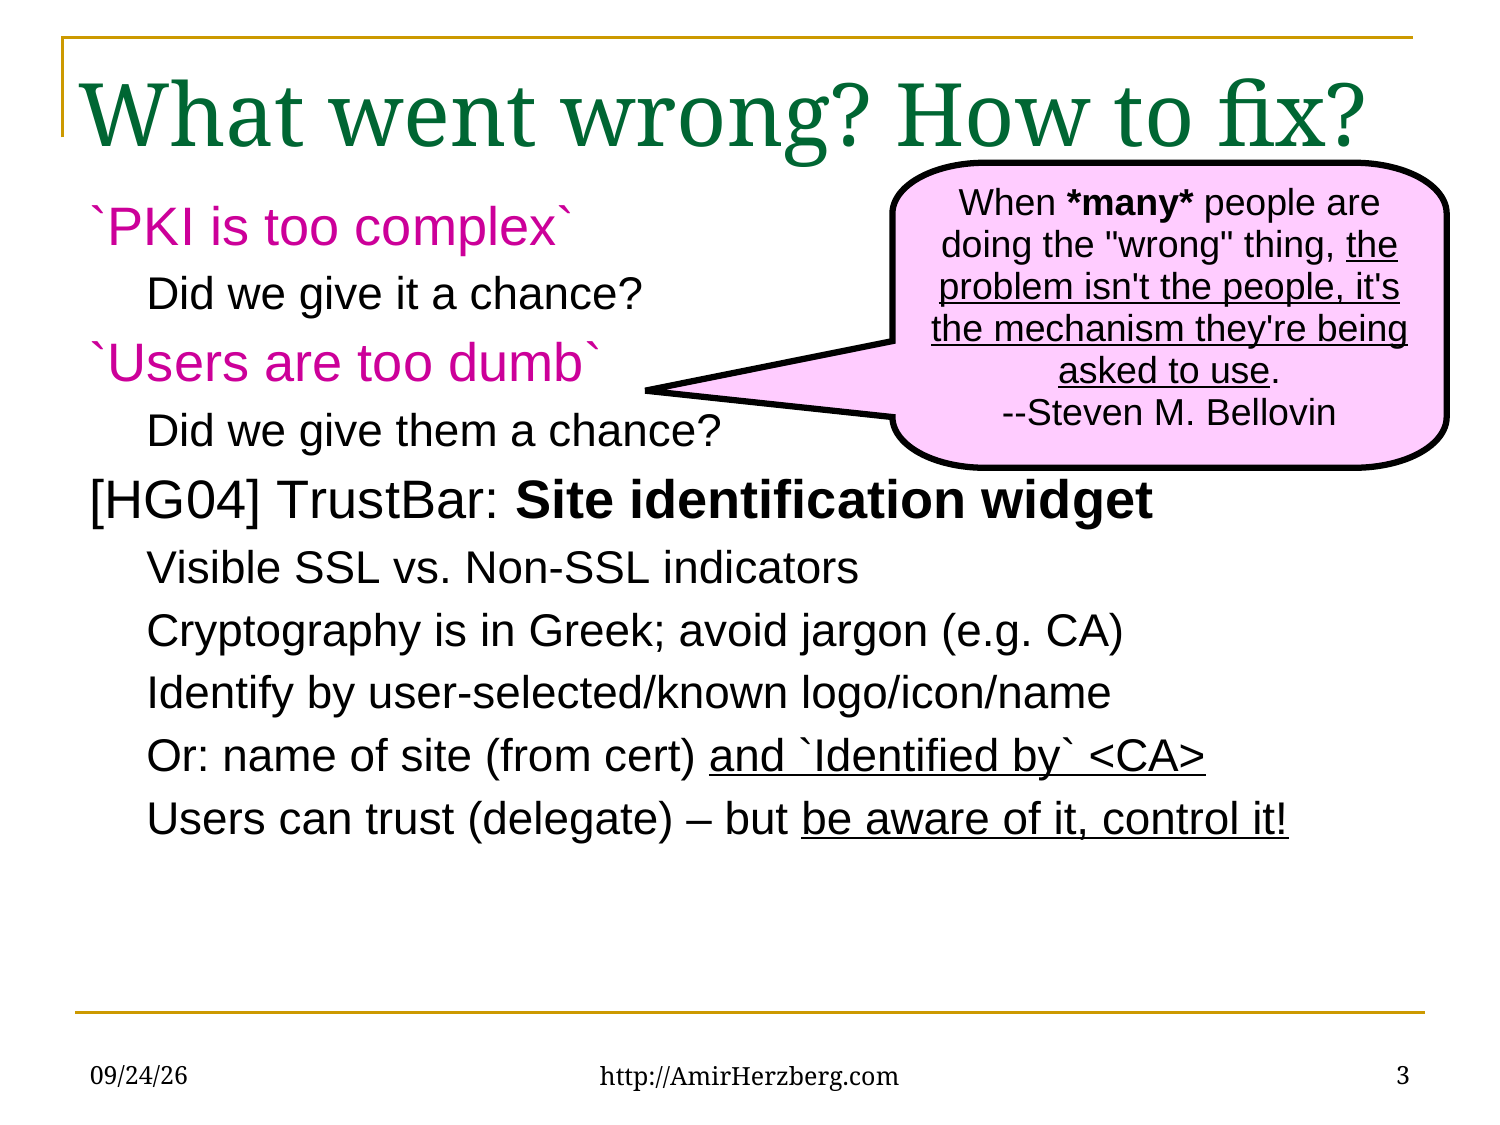

# What went wrong? How to fix?
When *many* people are doing the "wrong" thing, the problem isn't the people, it's the mechanism they're being asked to use.
 --Steven M. Bellovin
`PKI is too complex`
Did we give it a chance?
`Users are too dumb`
Did we give them a chance?
[HG04] TrustBar: Site identification widget
Visible SSL vs. Non-SSL indicators
Cryptography is in Greek; avoid jargon (e.g. CA)
Identify by user-selected/known logo/icon/name
Or: name of site (from cert) and `Identified by` <CA>
Users can trust (delegate) – but be aware of it, control it!
3
http://AmirHerzberg.com